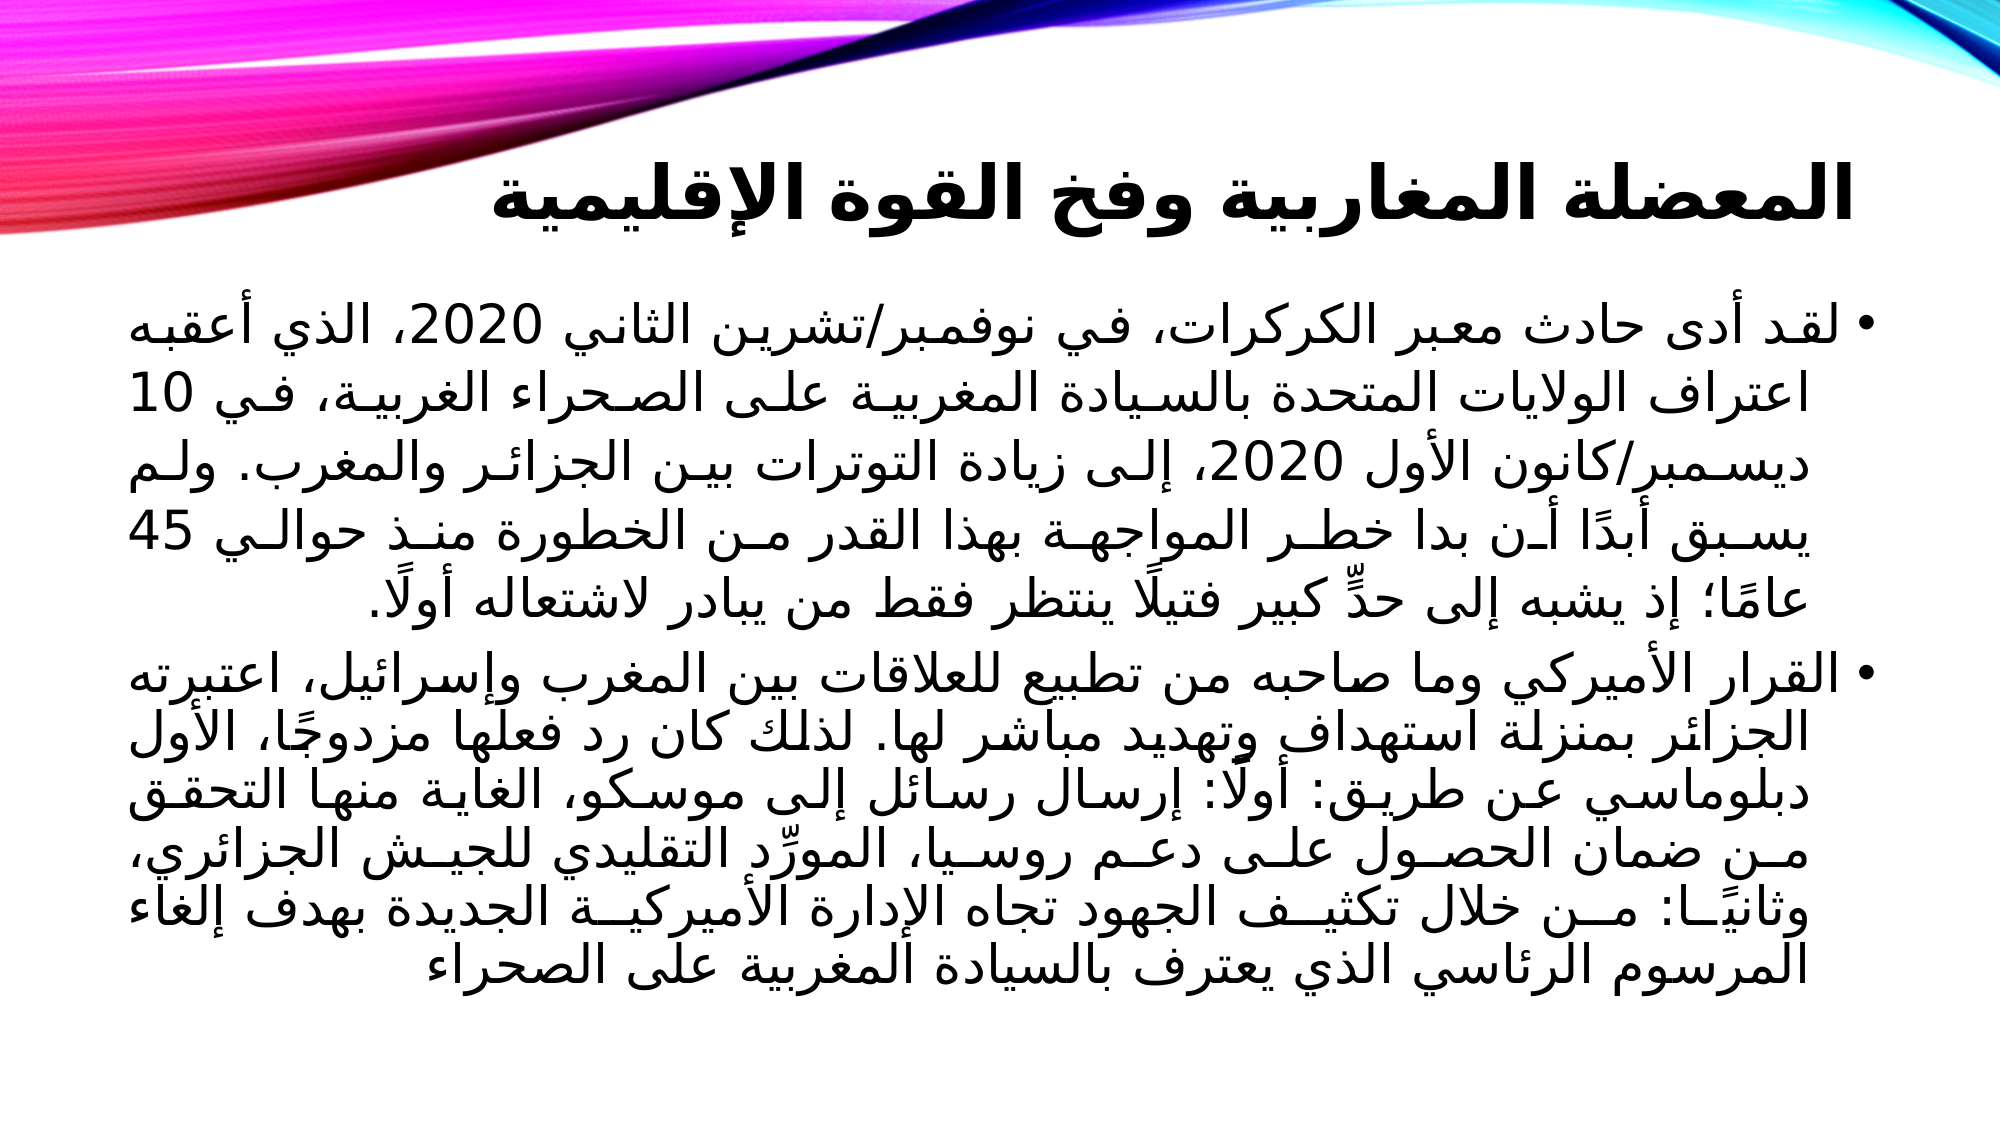

# المعضلة المغاربية وفخ القوة الإقليمية
لقد أدى حادث معبر الكركرات، في نوفمبر/تشرين الثاني 2020، الذي أعقبه اعتراف الولايات المتحدة بالسيادة المغربية على الصحراء الغربية، في 10 ديسمبر/كانون الأول 2020، إلى زيادة التوترات بين الجزائر والمغرب. ولم يسبق أبدًا أن بدا خطر المواجهة بهذا القدر من الخطورة منذ حوالي 45 عامًا؛ إذ يشبه إلى حدٍّ كبير فتيلًا ينتظر فقط من يبادر لاشتعاله أولًا.
القرار الأميركي وما صاحبه من تطبيع للعلاقات بين المغرب وإسرائيل، اعتبرته الجزائر بمنزلة استهداف وتهديد مباشر لها. لذلك كان رد فعلها مزدوجًا، الأول دبلوماسي عن طريق: أولًا: إرسال رسائل إلى موسكو، الغاية منها التحقق من ضمان الحصول على دعم روسيا، المورِّد التقليدي للجيش الجزائري، وثانيًا: من خلال تكثيف الجهود تجاه الإدارة الأميركية الجديدة بهدف إلغاء المرسوم الرئاسي الذي يعترف بالسيادة المغربية على الصحراء